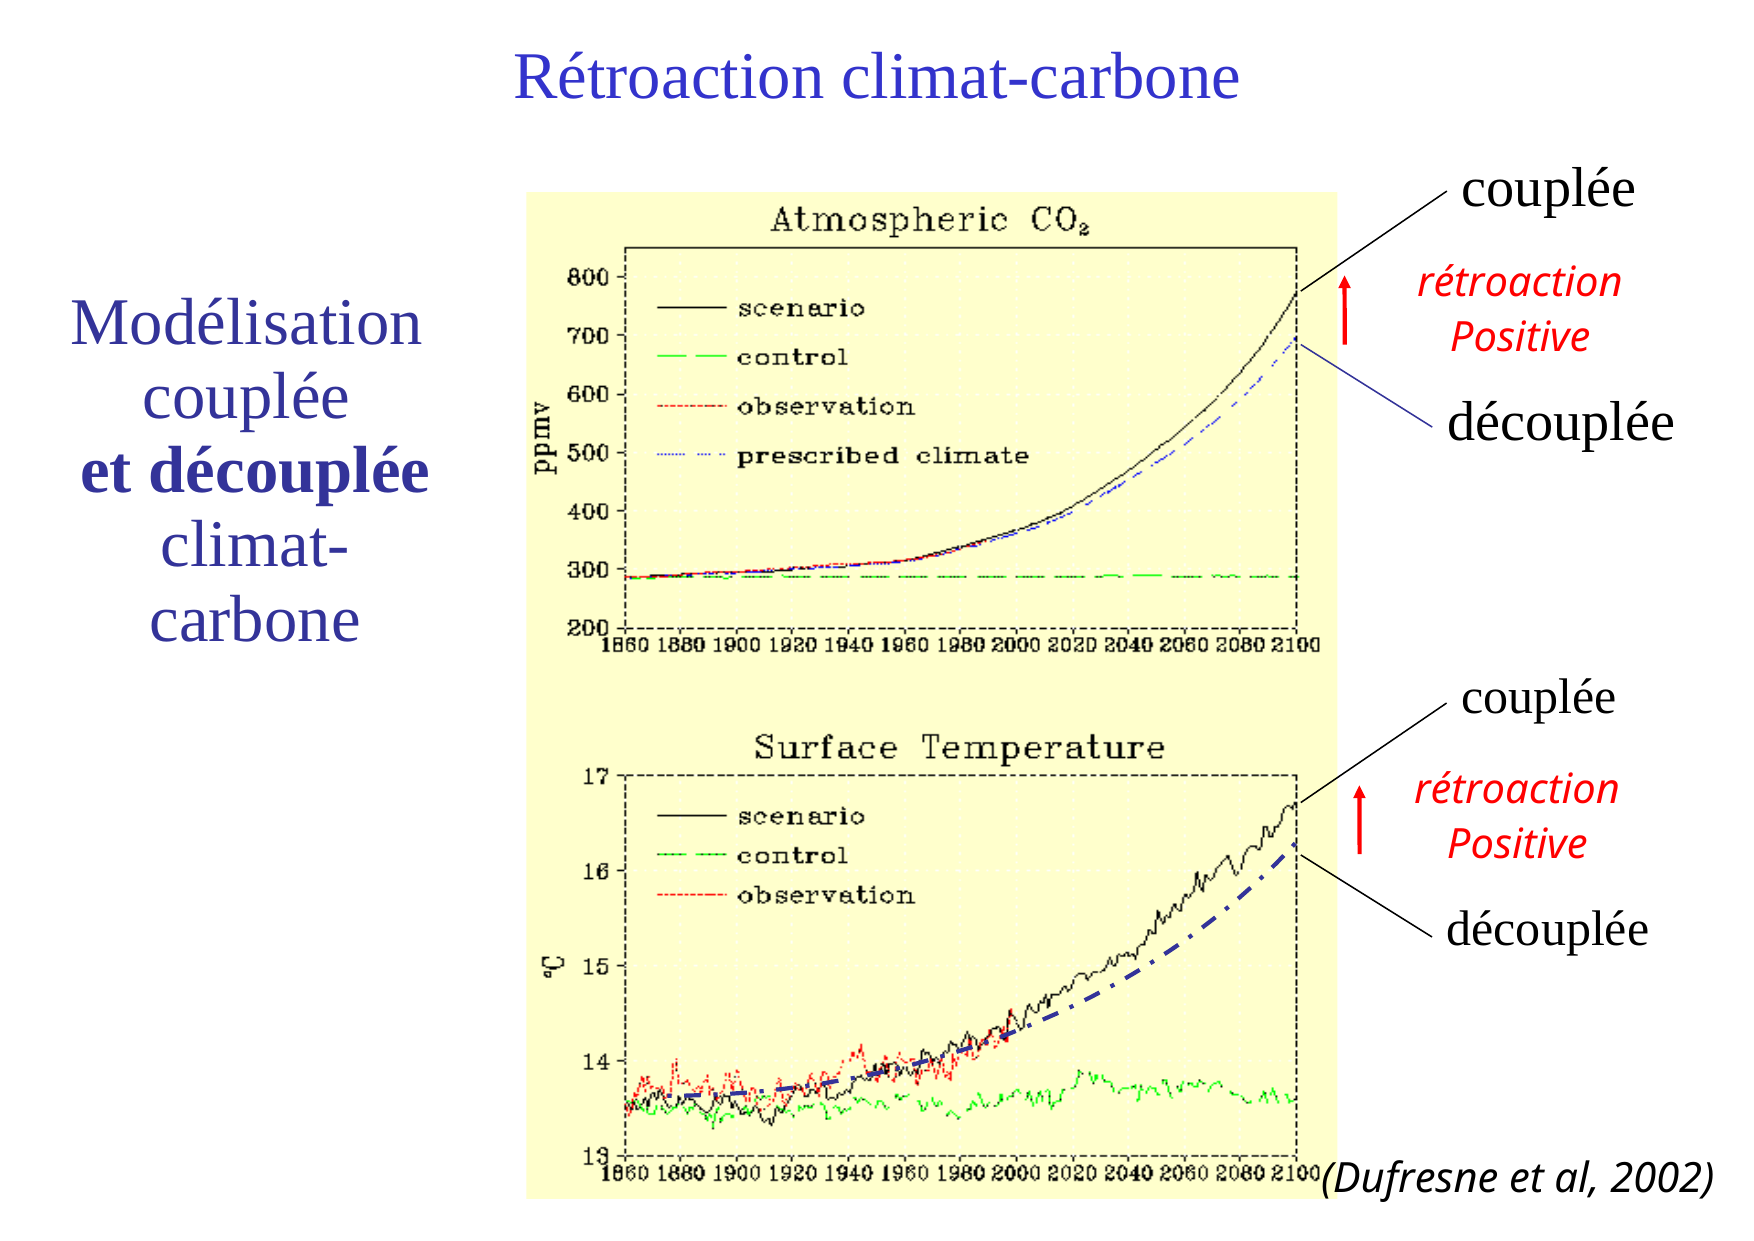

# Rétroaction climat-carbone
couplée
rétroaction
Positive
Modélisation couplée
et découplée
climat-carbone
découplée
couplée
découplée
rétroaction
Positive
(Dufresne et al, 2002)